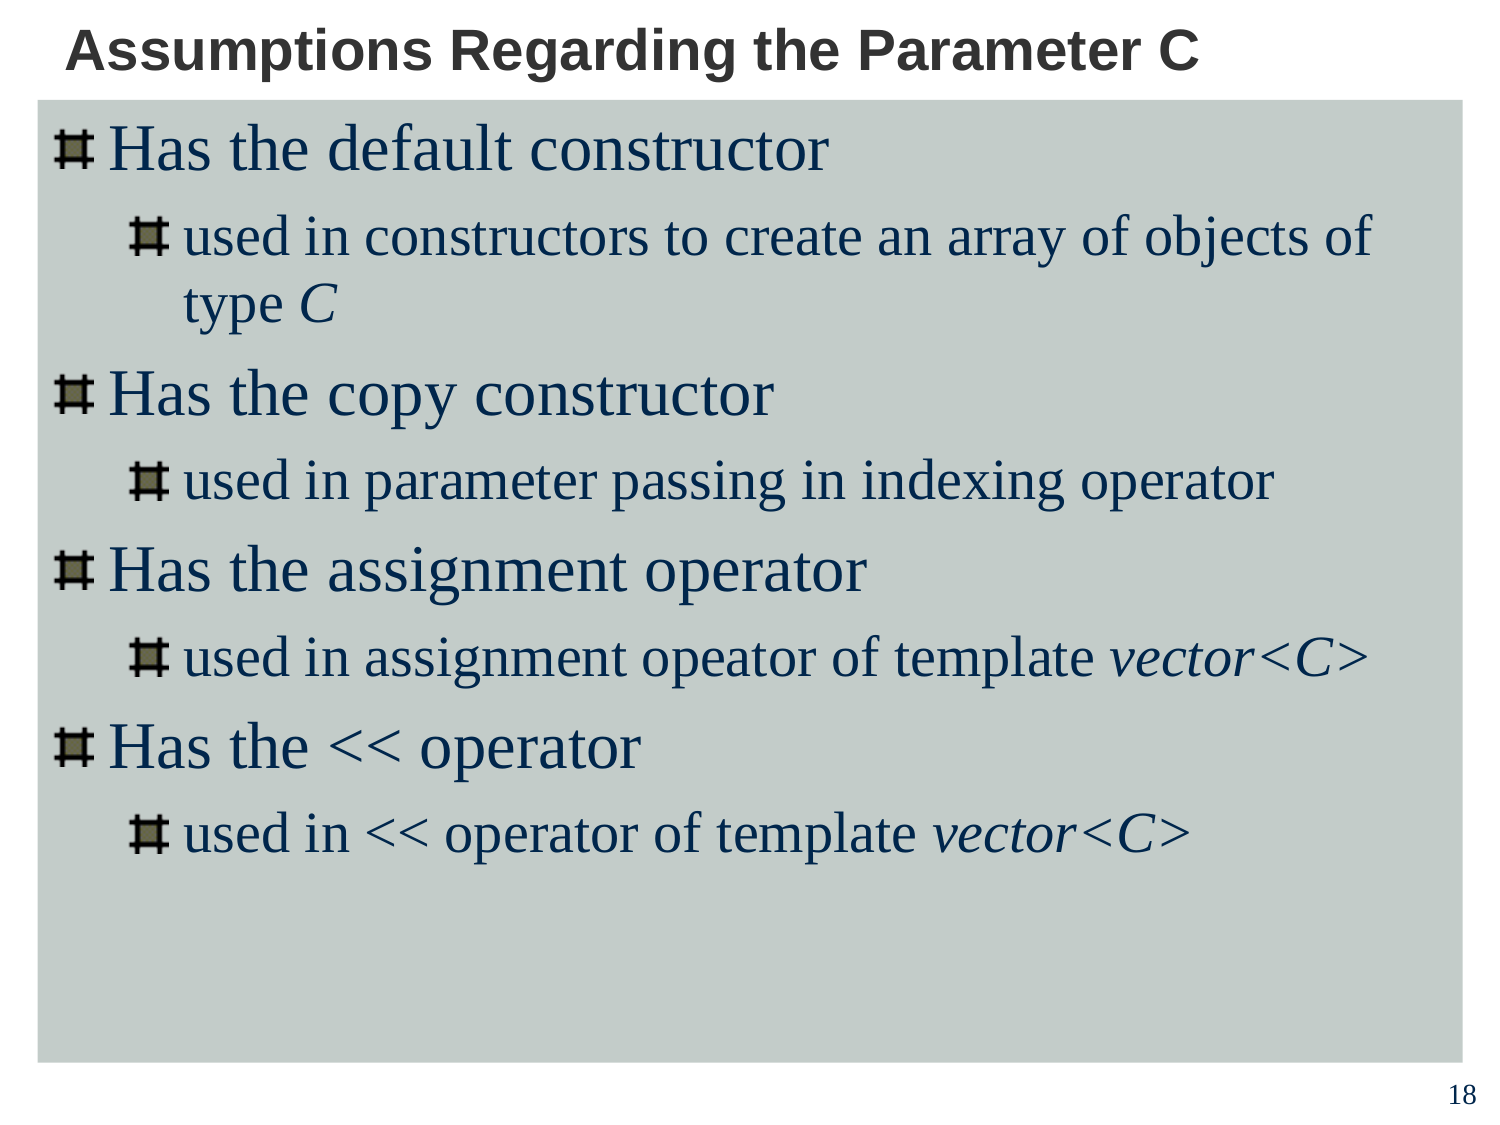

# Assumptions Regarding the Parameter C
Has the default constructor
used in constructors to create an array of objects of type C
Has the copy constructor
used in parameter passing in indexing operator
Has the assignment operator
used in assignment opeator of template vector<C>
Has the << operator
used in << operator of template vector<C>